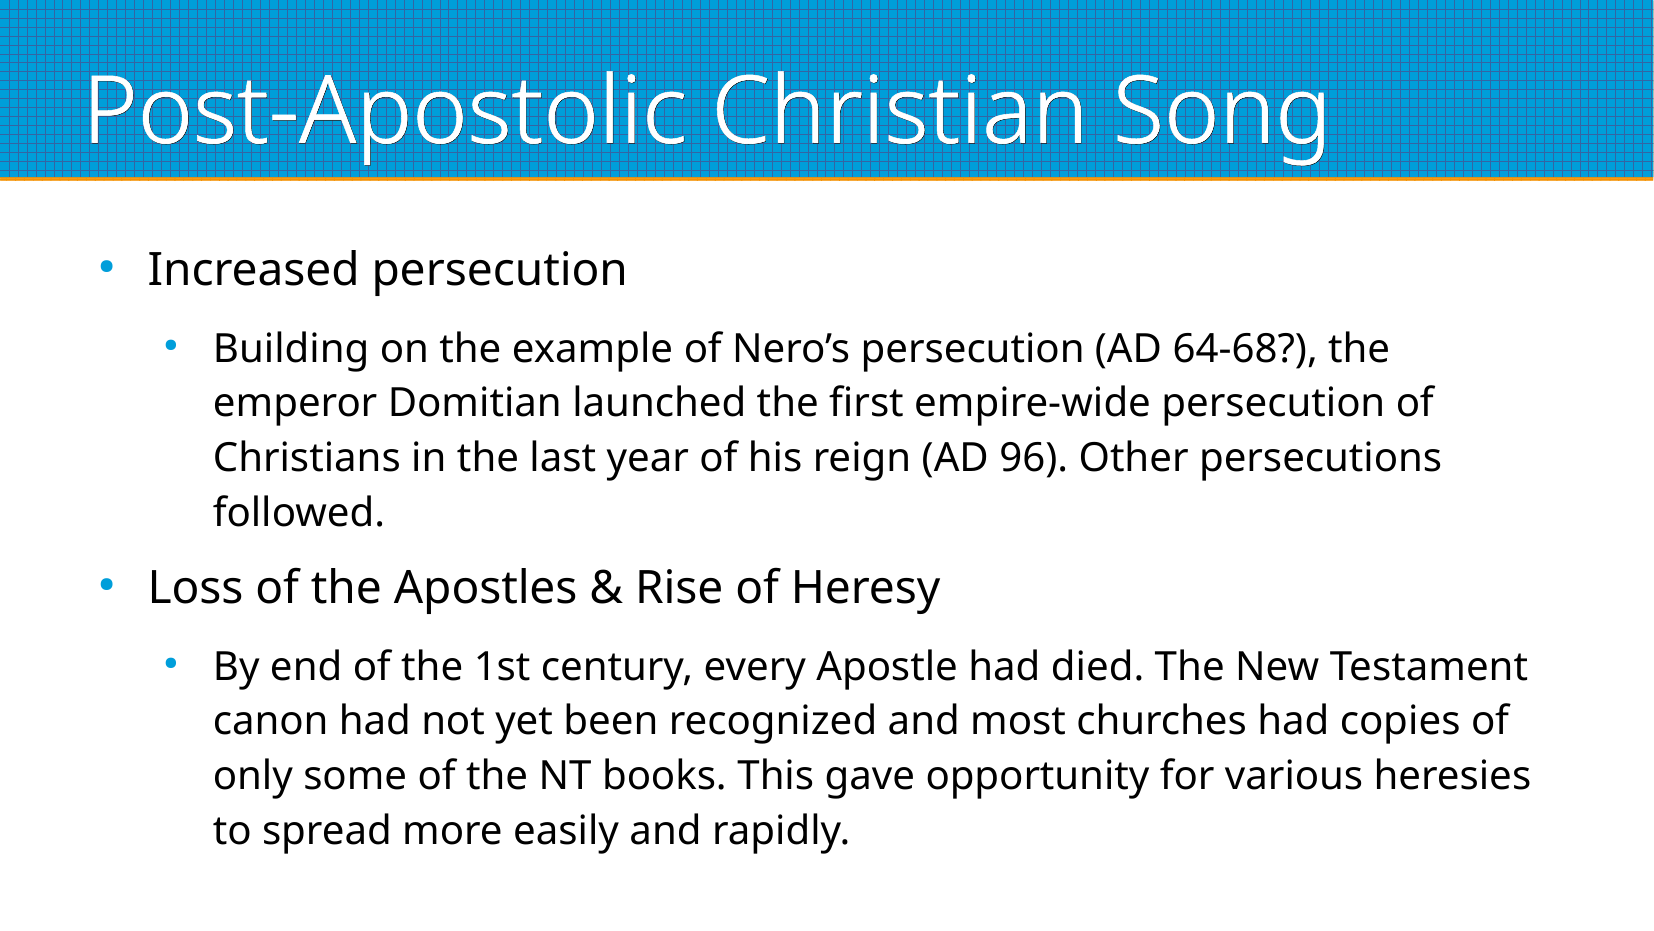

# Post-Apostolic Christian Song
Increased persecution
Building on the example of Nero’s persecution (AD 64-68?), the emperor Domitian launched the first empire-wide persecution of Christians in the last year of his reign (AD 96). Other persecutions followed.
Loss of the Apostles & Rise of Heresy
By end of the 1st century, every Apostle had died. The New Testament canon had not yet been recognized and most churches had copies of only some of the NT books. This gave opportunity for various heresies to spread more easily and rapidly.